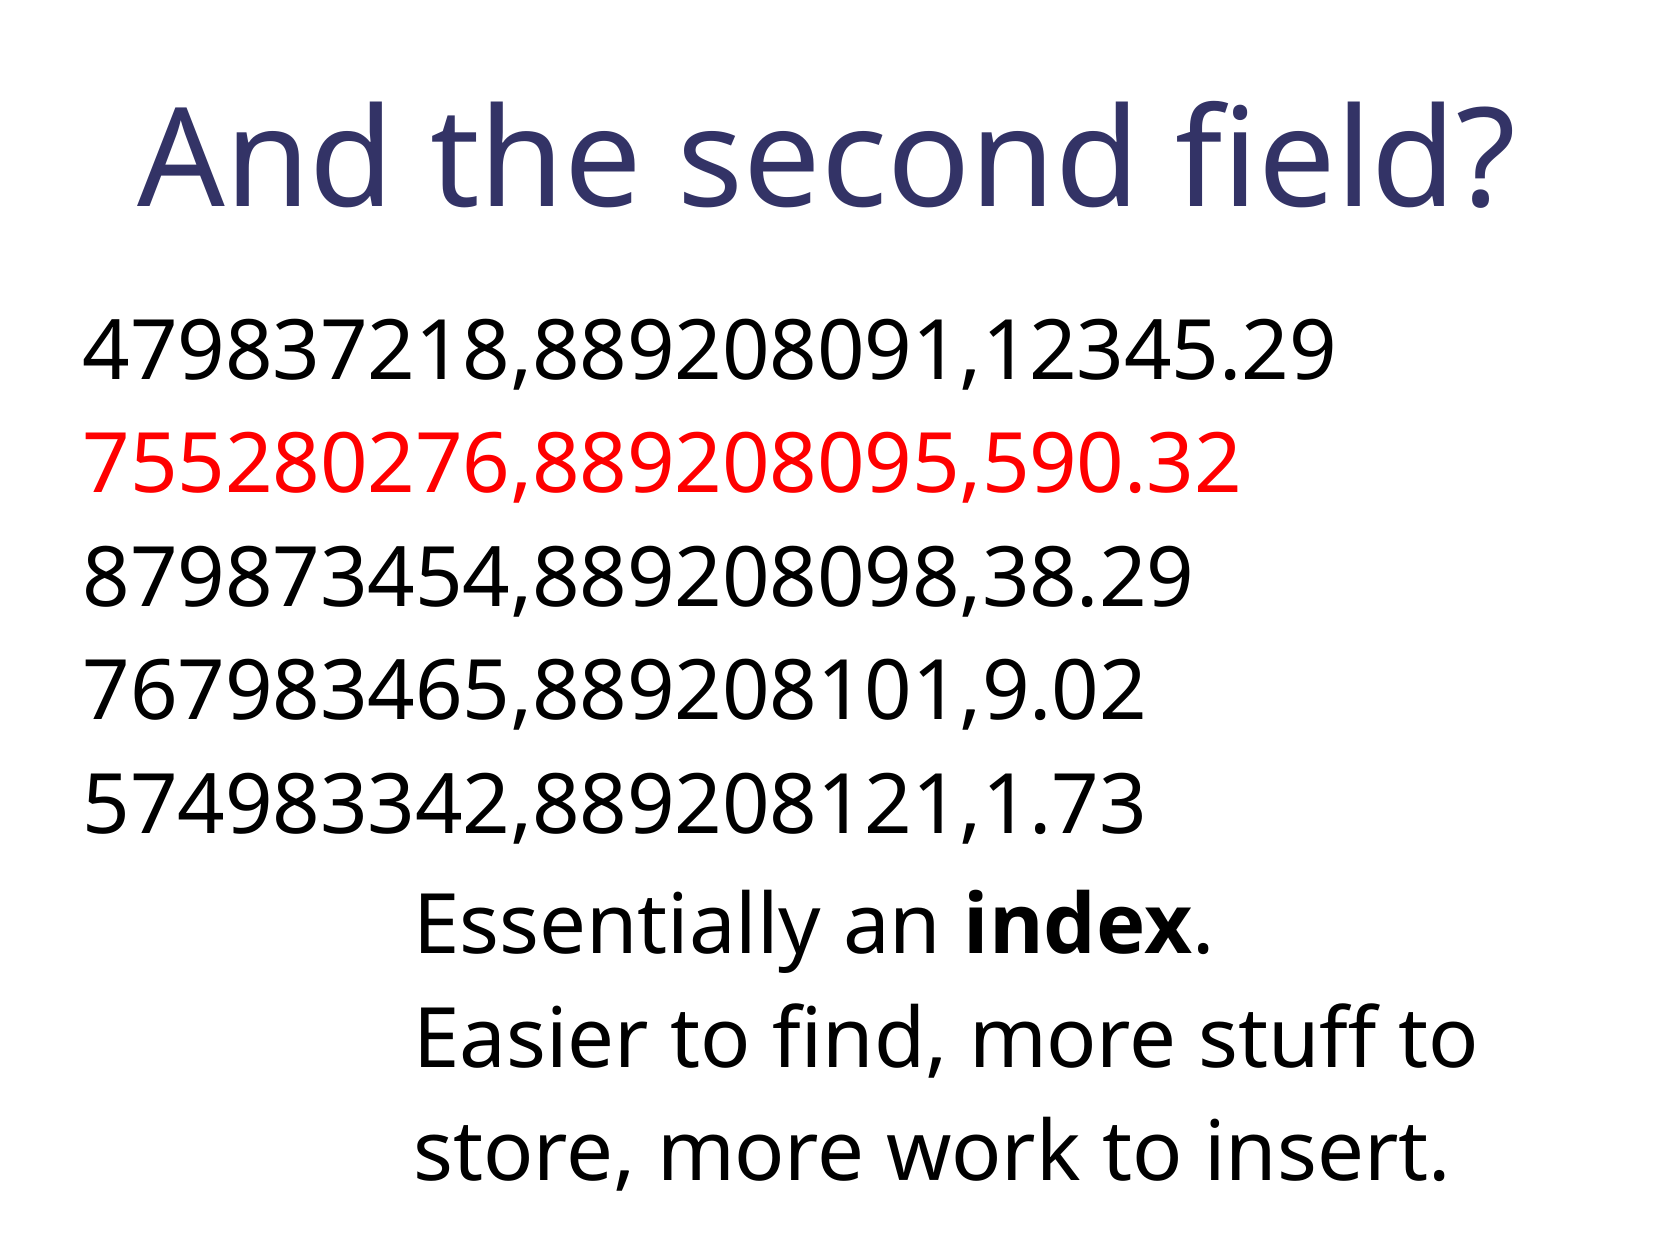

# And the second field?
479837218,889208091,12345.29
755280276,889208095,590.32
879873454,889208098,38.29
767983465,889208101,9.02
574983342,889208121,1.73
Essentially an index.
Easier to find, more stuff to store, more work to insert.